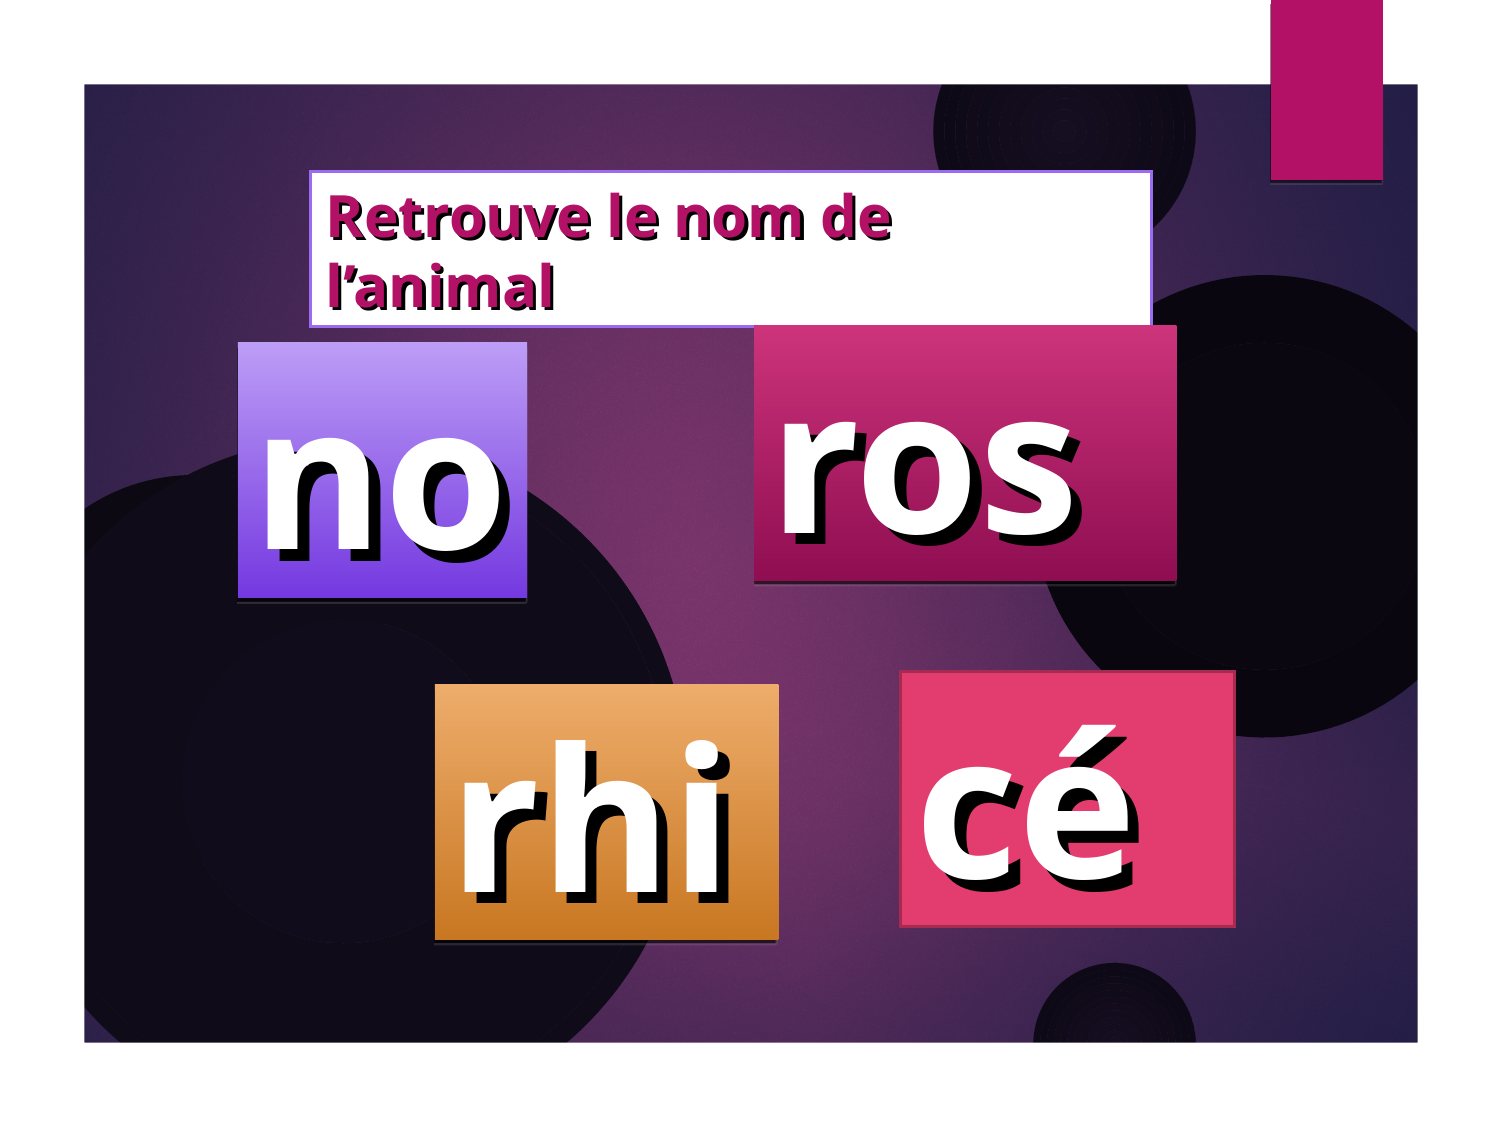

Retrouve le nom de l’animal
ros
no
cé
rhi